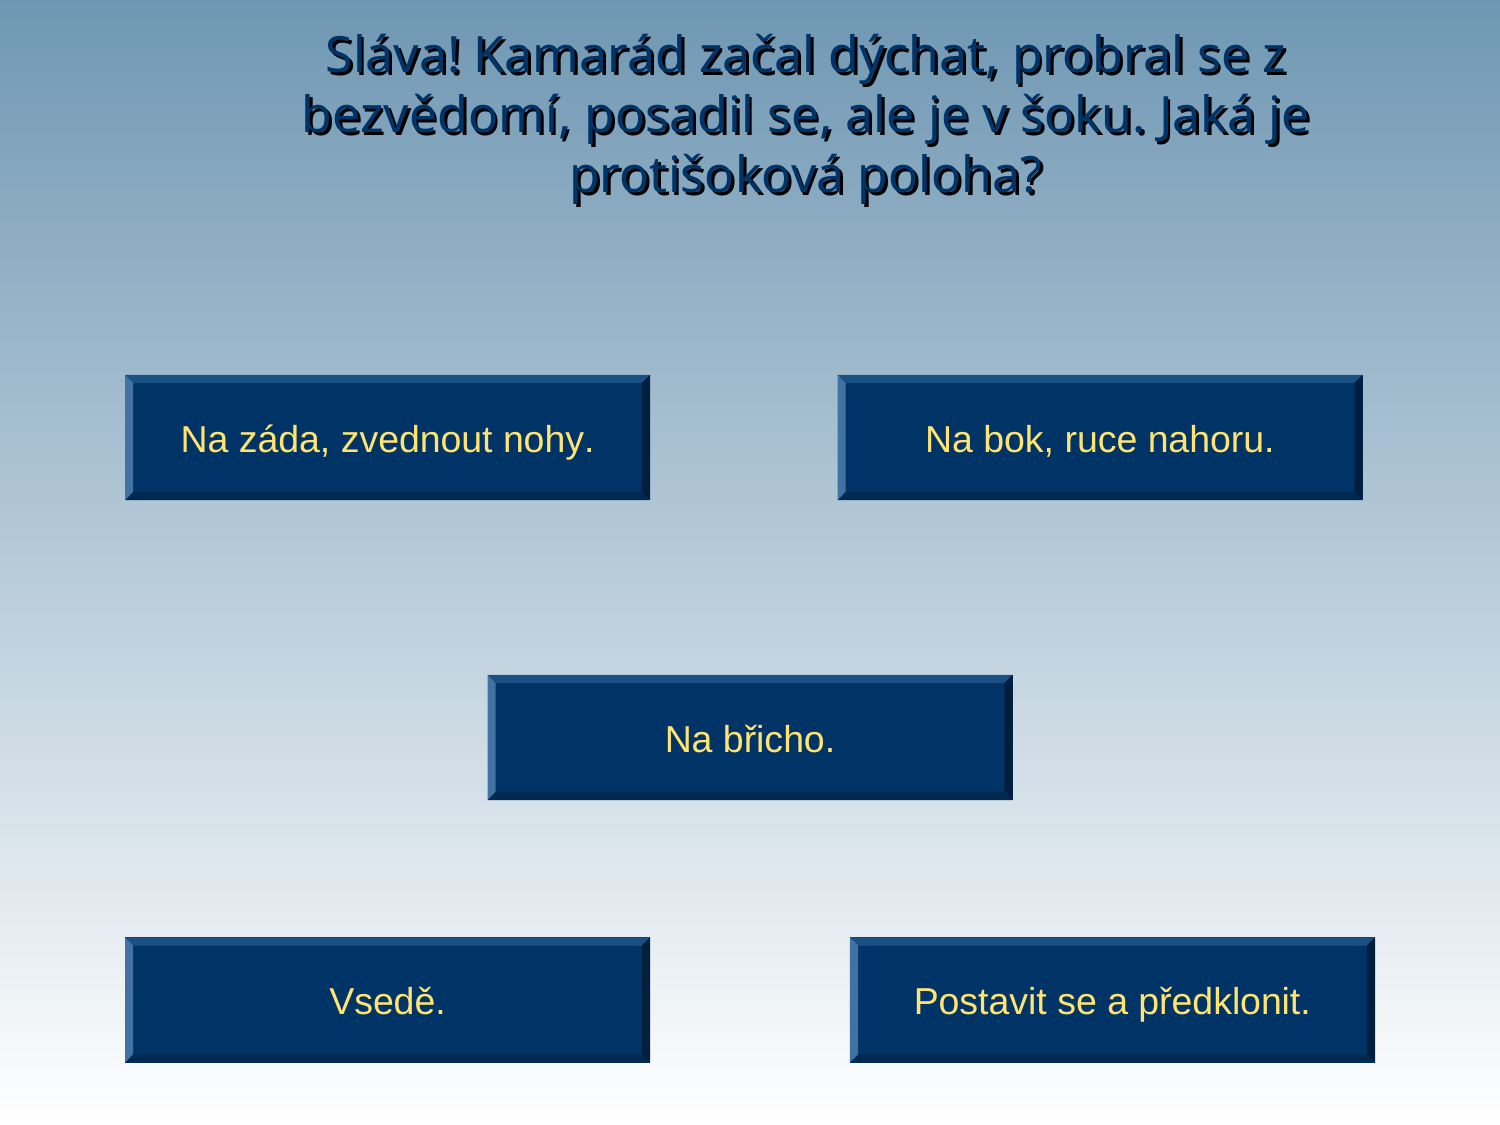

# Sláva! Kamarád začal dýchat, probral se z bezvědomí, posadil se, ale je v šoku. Jaká je protišoková poloha?
Na záda, zvednout nohy.
Na bok, ruce nahoru.
Na břicho.
Vsedě.
Postavit se a předklonit.